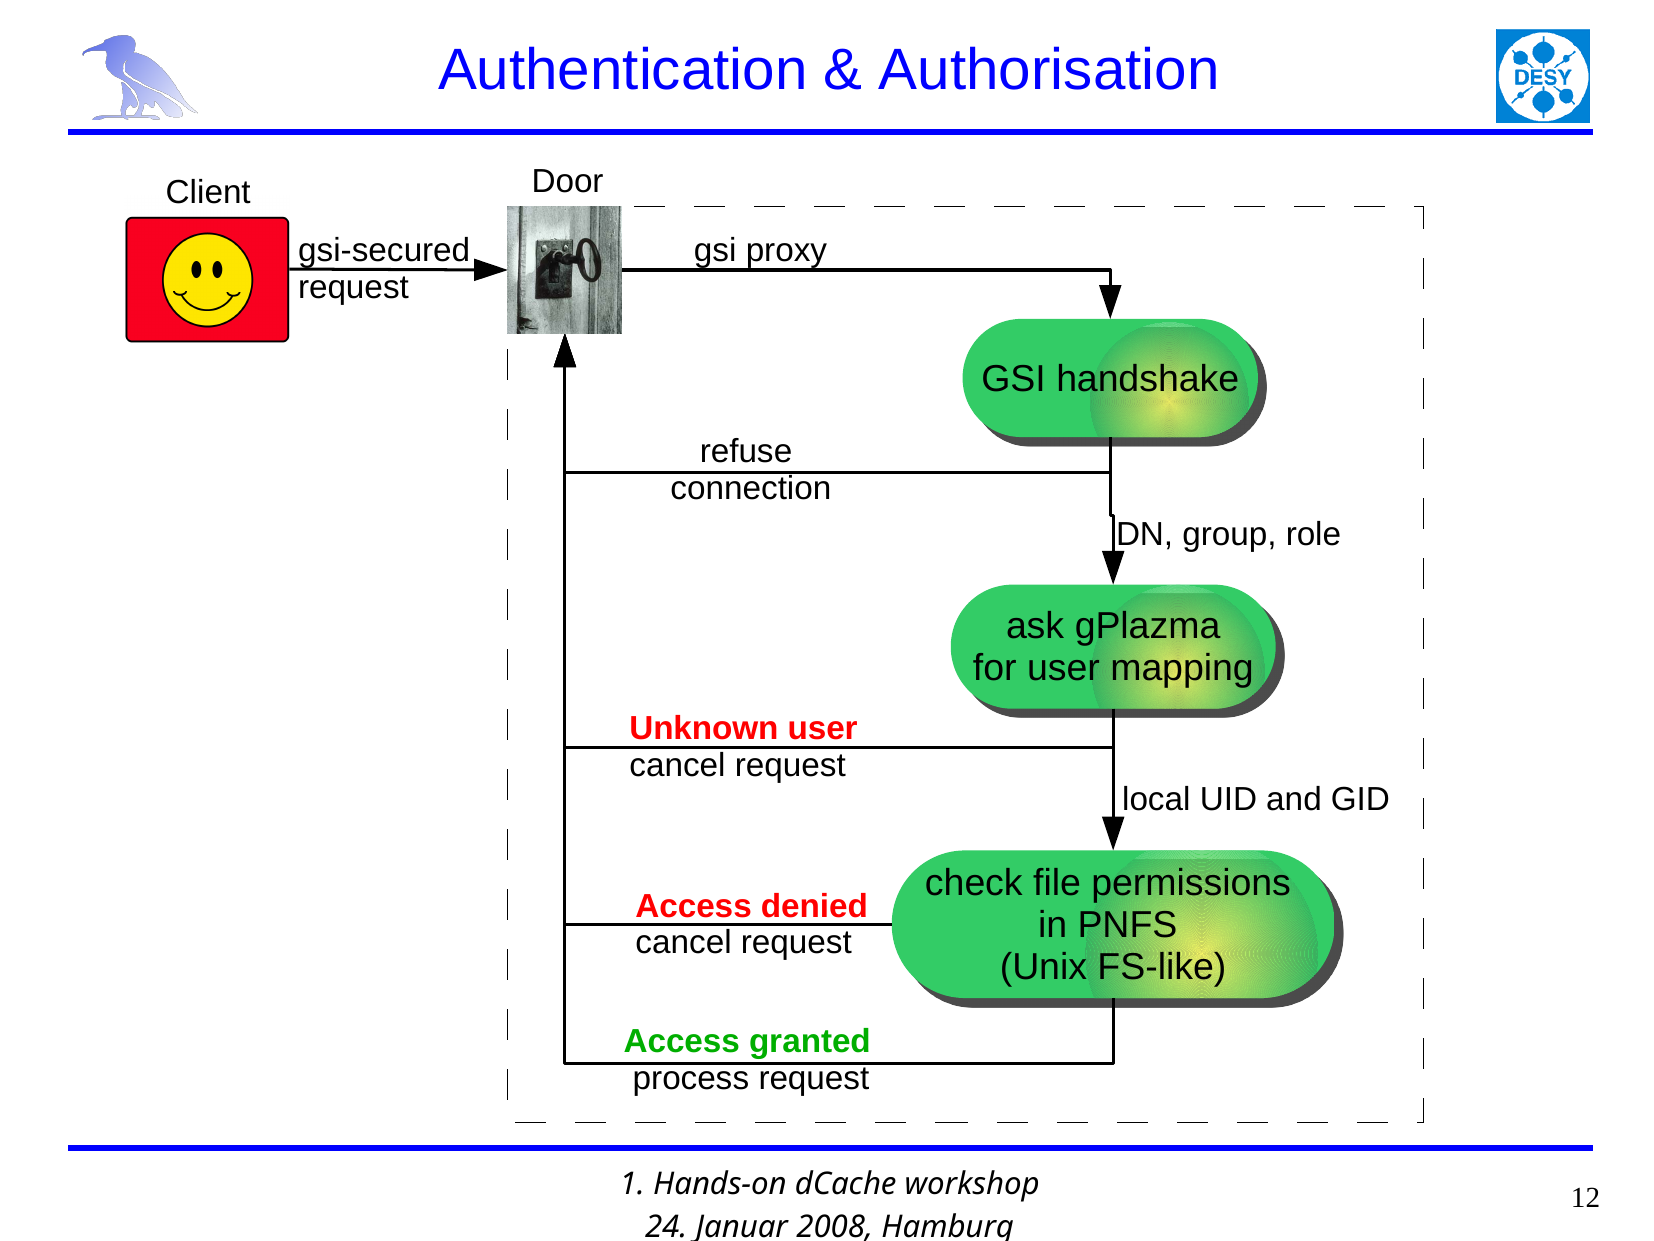

# Authentication & Authorisation
Door
Client
gsi-secured
request
gsi proxy
GSI handshake
refuse
connection
DN, group, role
ask gPlazma
for user mapping
Unknown user
cancel request
local UID and GID
check file permissions
in PNFS
(Unix FS-like)
Access denied
cancel request
Access granted
 process request
12